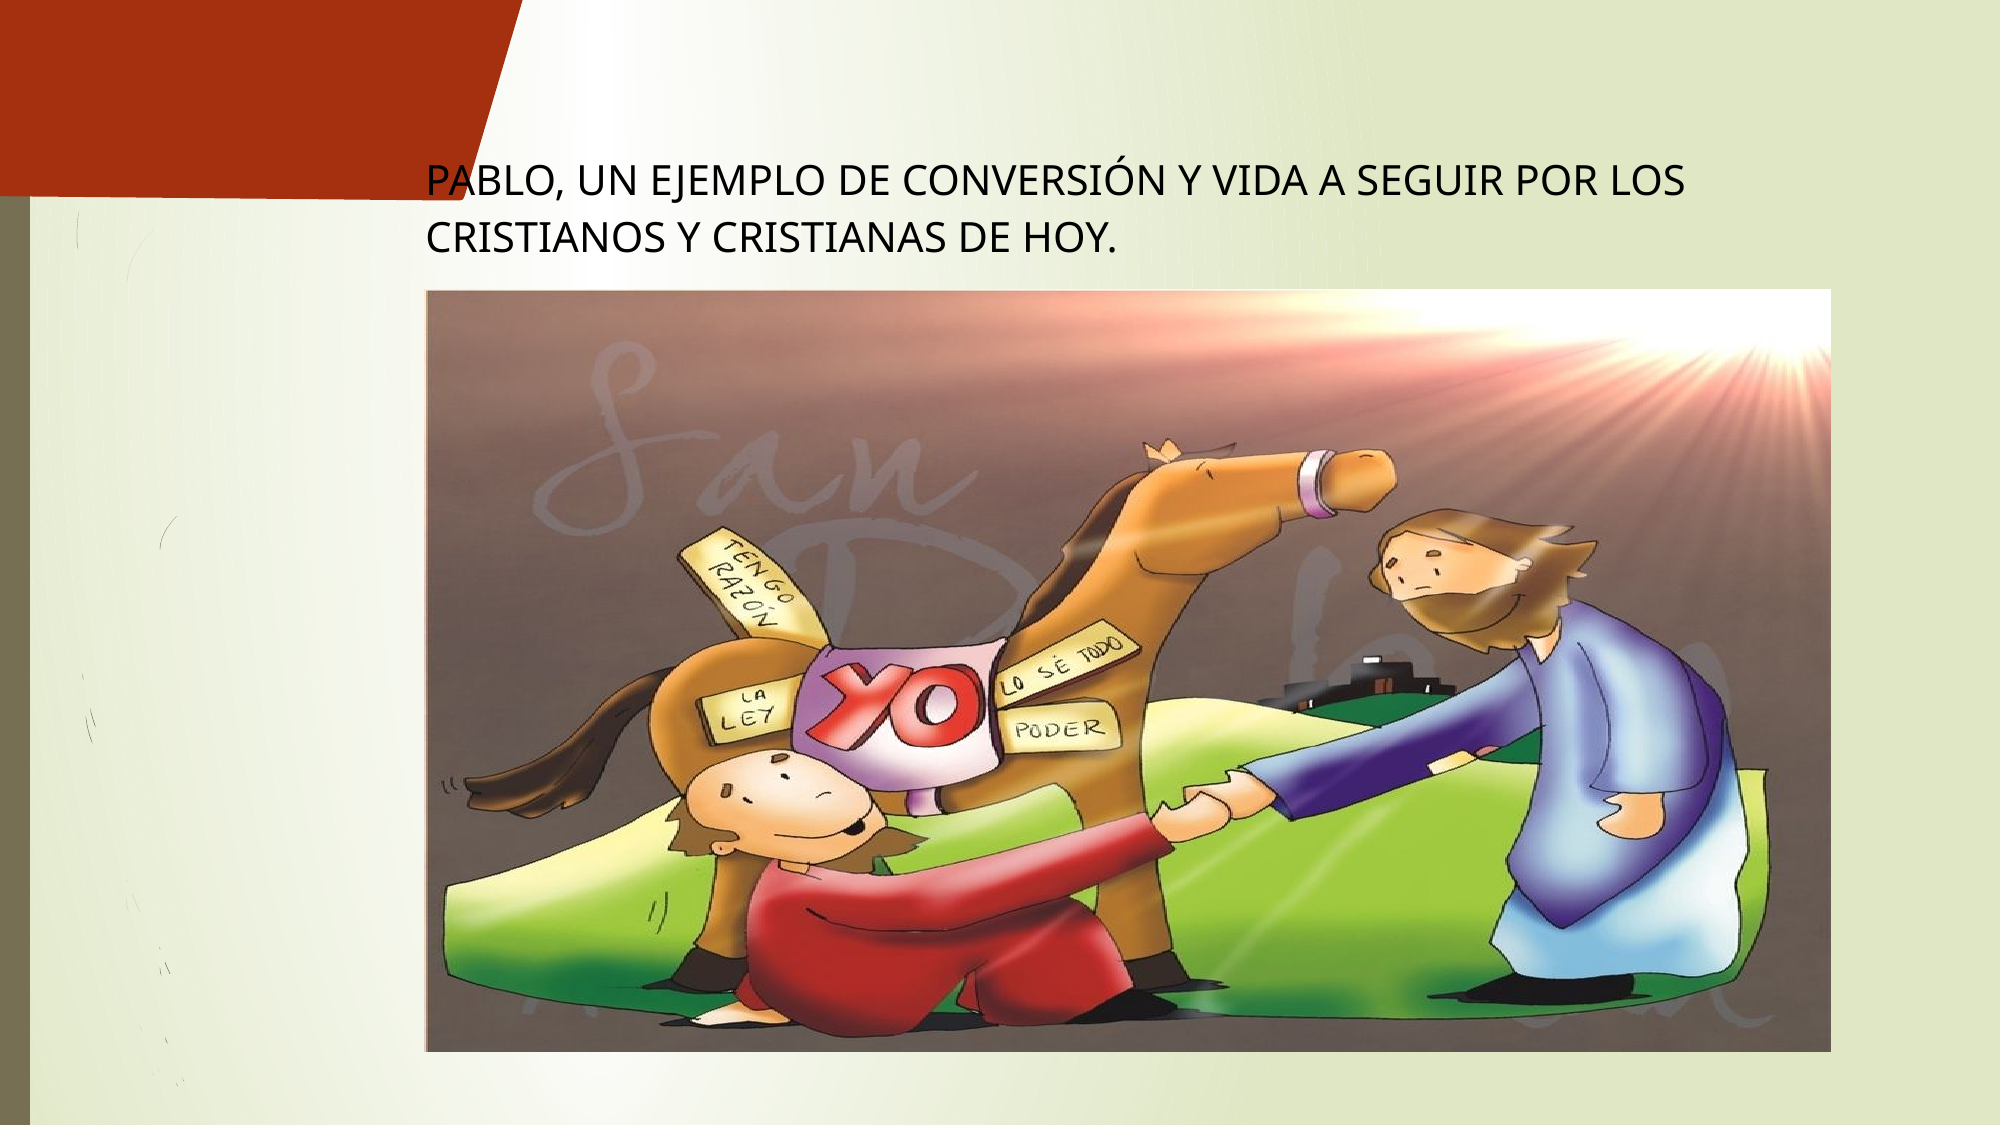

# PABLO, UN EJEMPLO DE CONVERSIÓN Y VIDA A SEGUIR POR LOS CRISTIANOS Y CRISTIANAS DE HOY.